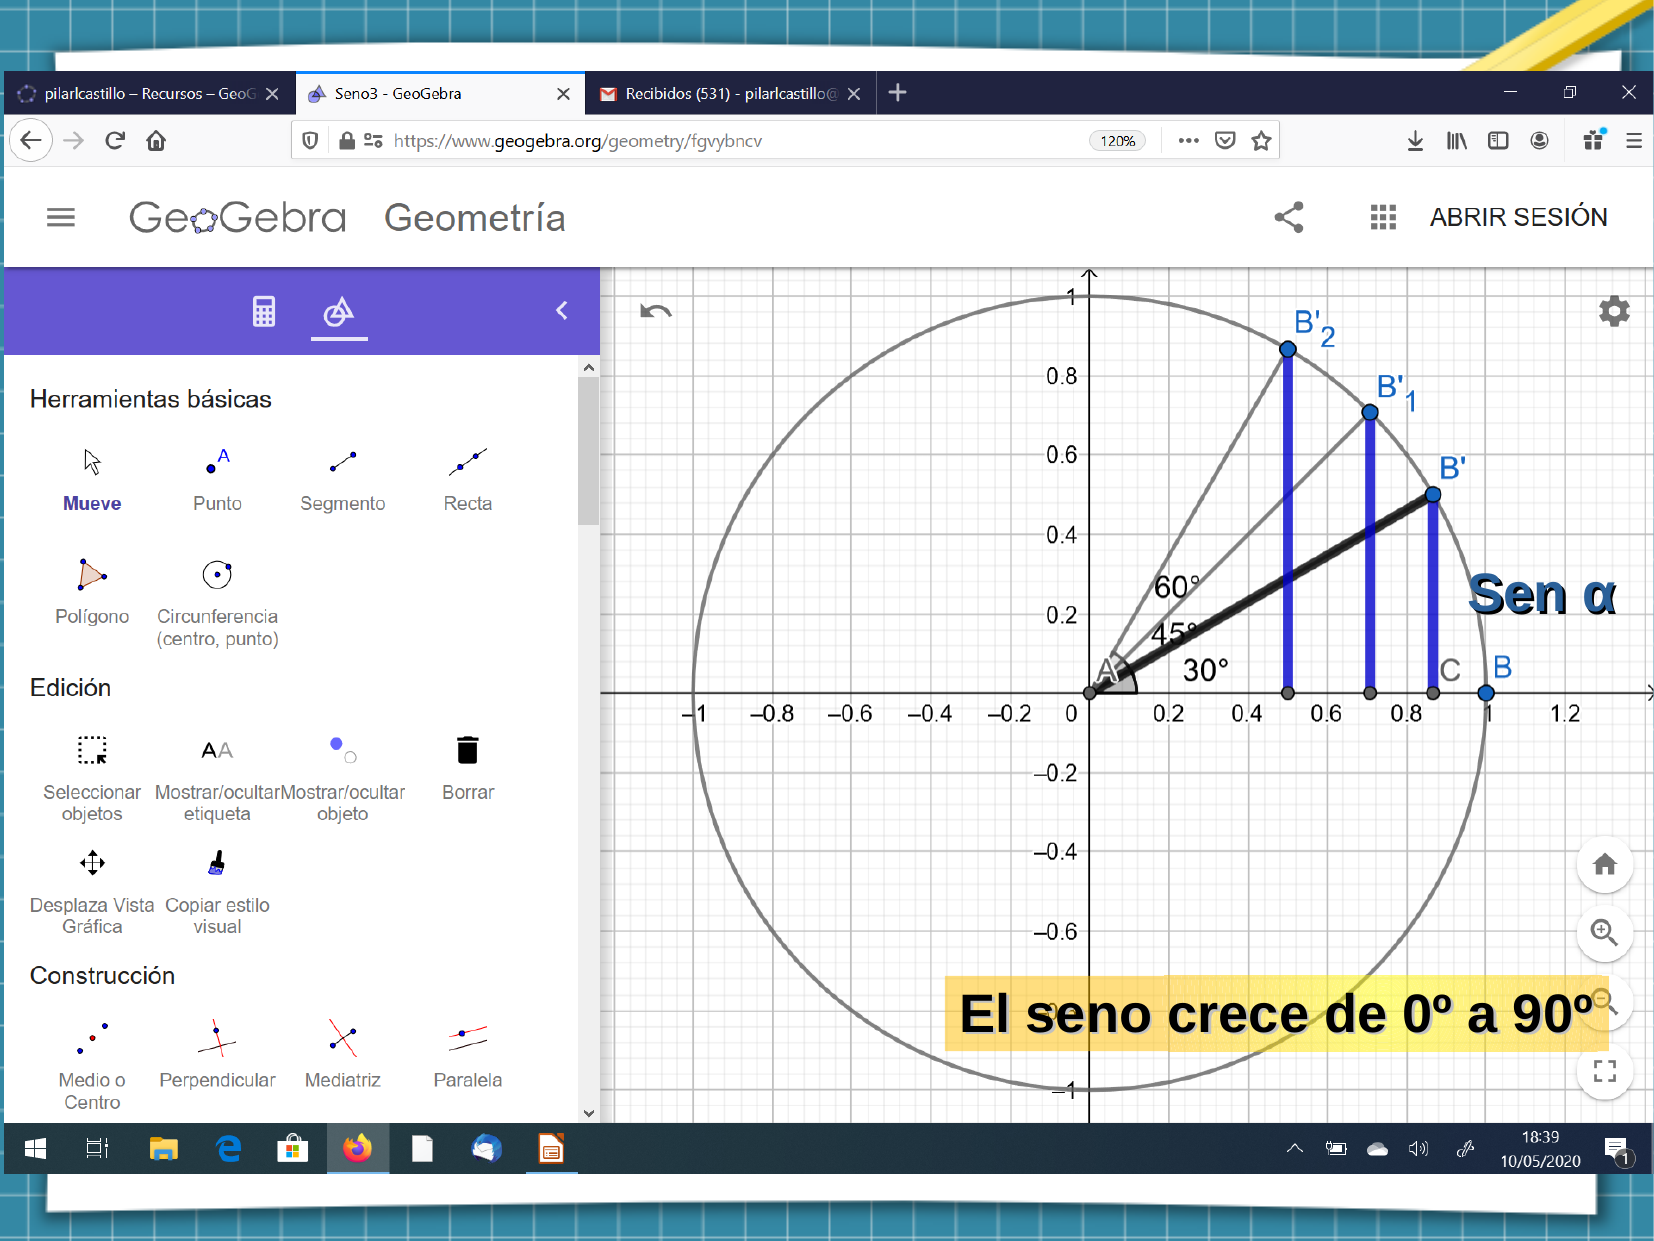

Sen α
El seno crece de 0º a 90º